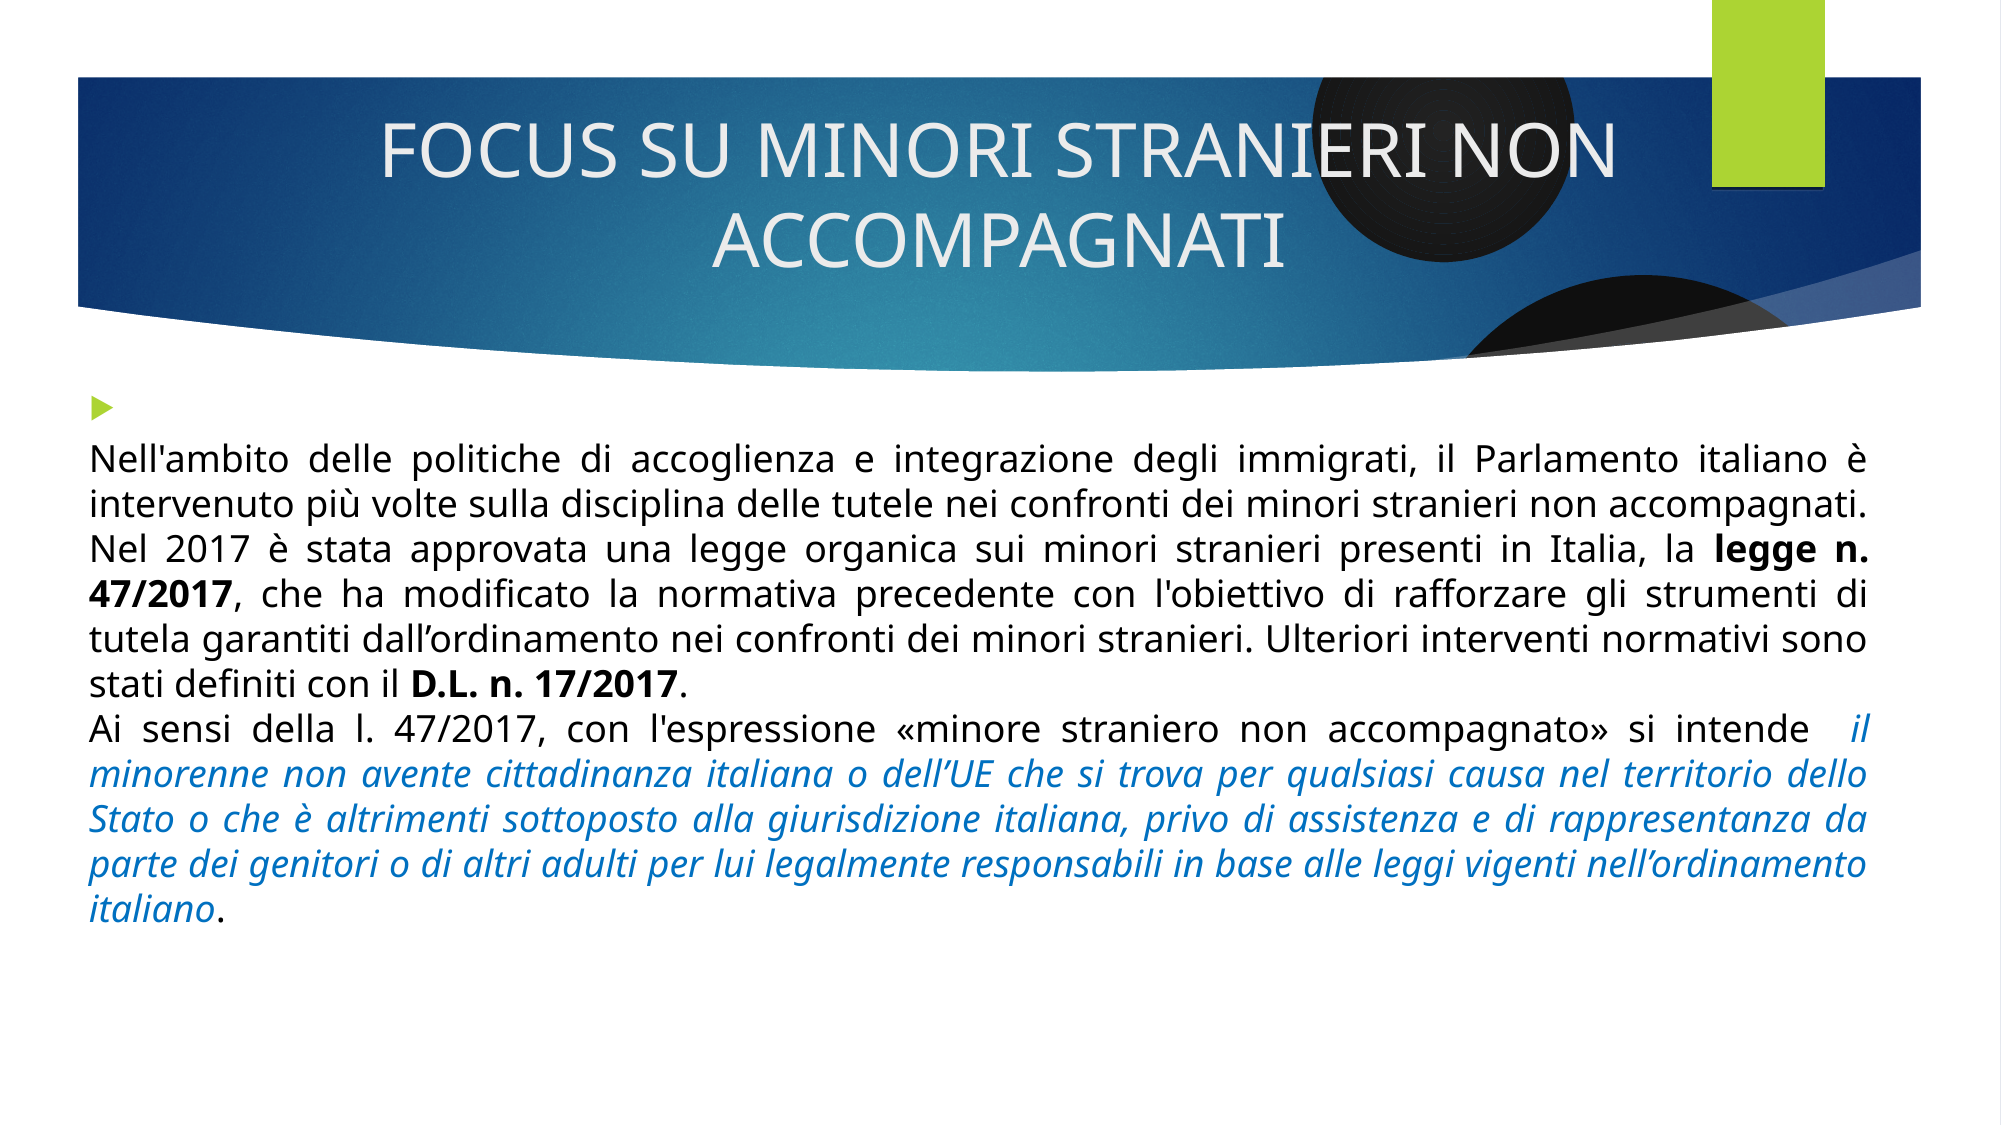

# FOCUS SU MINORI STRANIERI NON ACCOMPAGNATI
Nell'ambito delle politiche di accoglienza e integrazione degli immigrati, il Parlamento italiano è intervenuto più volte sulla disciplina delle tutele nei confronti dei minori stranieri non accompagnati. Nel 2017 è stata approvata una legge organica sui minori stranieri presenti in Italia, la legge n. 47/2017, che ha modificato la normativa precedente con l'obiettivo di rafforzare gli strumenti di tutela garantiti dall’ordinamento nei confronti dei minori stranieri. Ulteriori interventi normativi sono stati definiti con il D.L. n. 17/2017.
Ai sensi della l. 47/2017, con l'espressione «minore straniero non accompagnato» si intende il minorenne non avente cittadinanza italiana o dell’UE che si trova per qualsiasi causa nel territorio dello Stato o che è altrimenti sottoposto alla giurisdizione italiana, privo di assistenza e di rappresentanza da parte dei genitori o di altri adulti per lui legalmente responsabili in base alle leggi vigenti nell’ordinamento italiano.